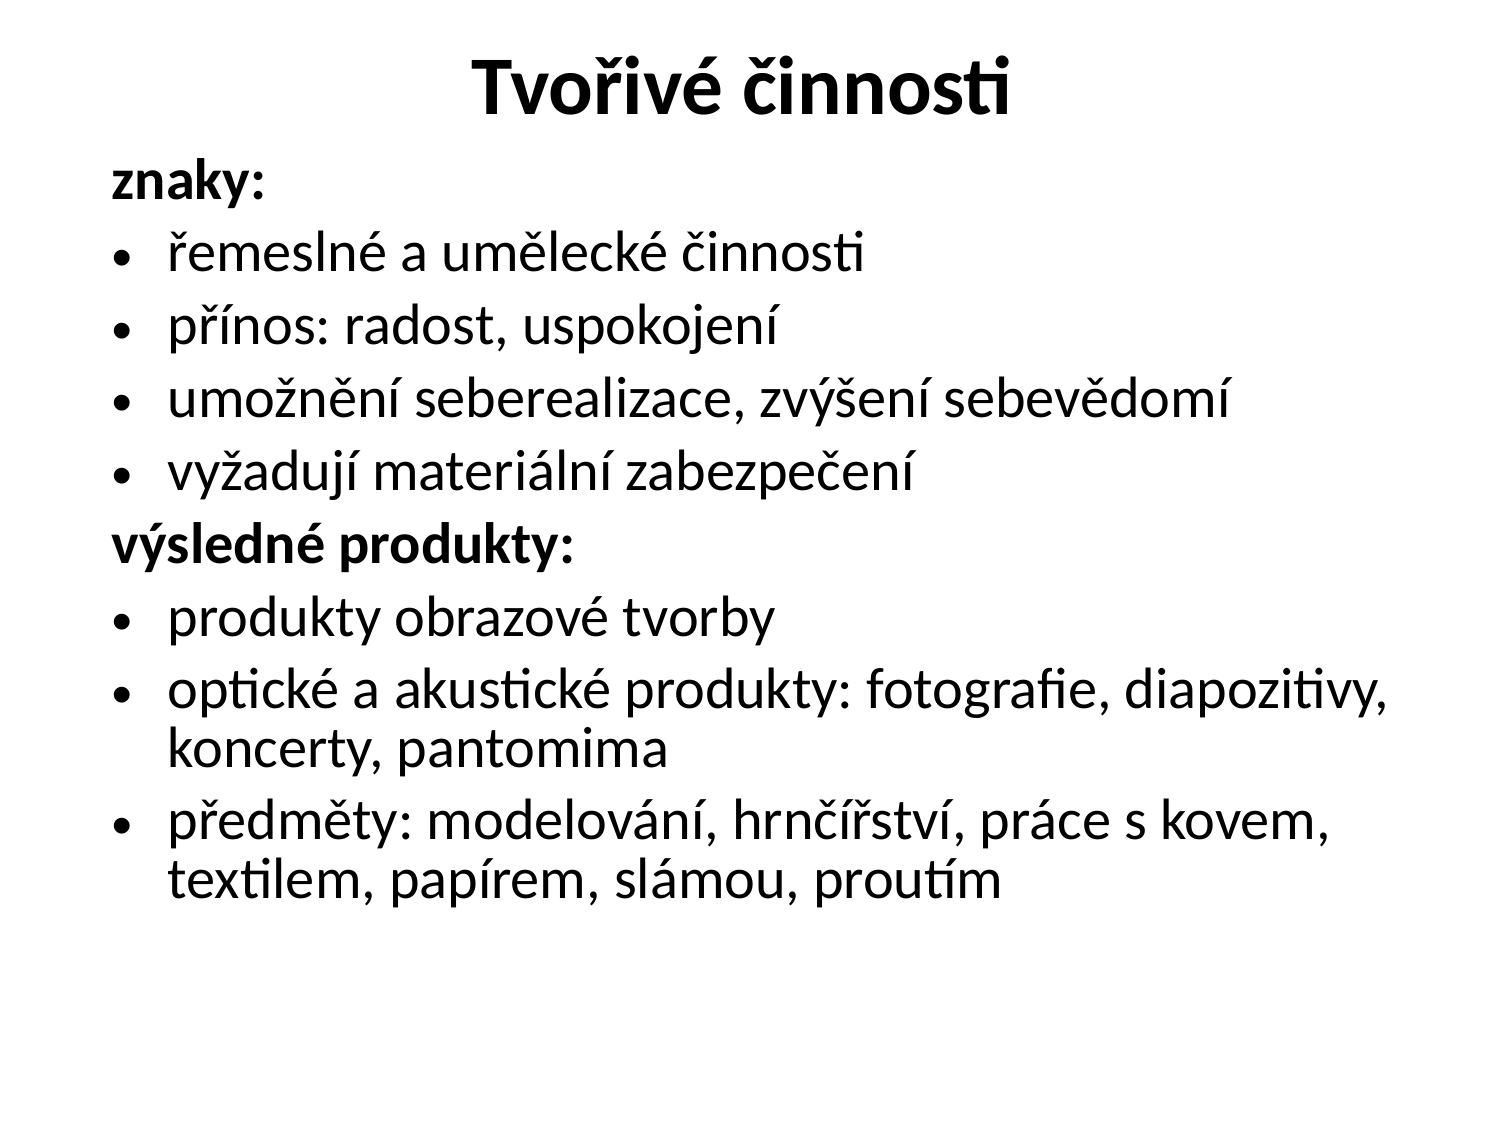

# Tvořivé činnosti
znaky:
řemeslné a umělecké činnosti
přínos: radost, uspokojení
umožnění seberealizace, zvýšení sebevědomí
vyžadují materiální zabezpečení
výsledné produkty:
produkty obrazové tvorby
optické a akustické produkty: fotografie, diapozitivy, koncerty, pantomima
předměty: modelování, hrnčířství, práce s kovem, textilem, papírem, slámou, proutím